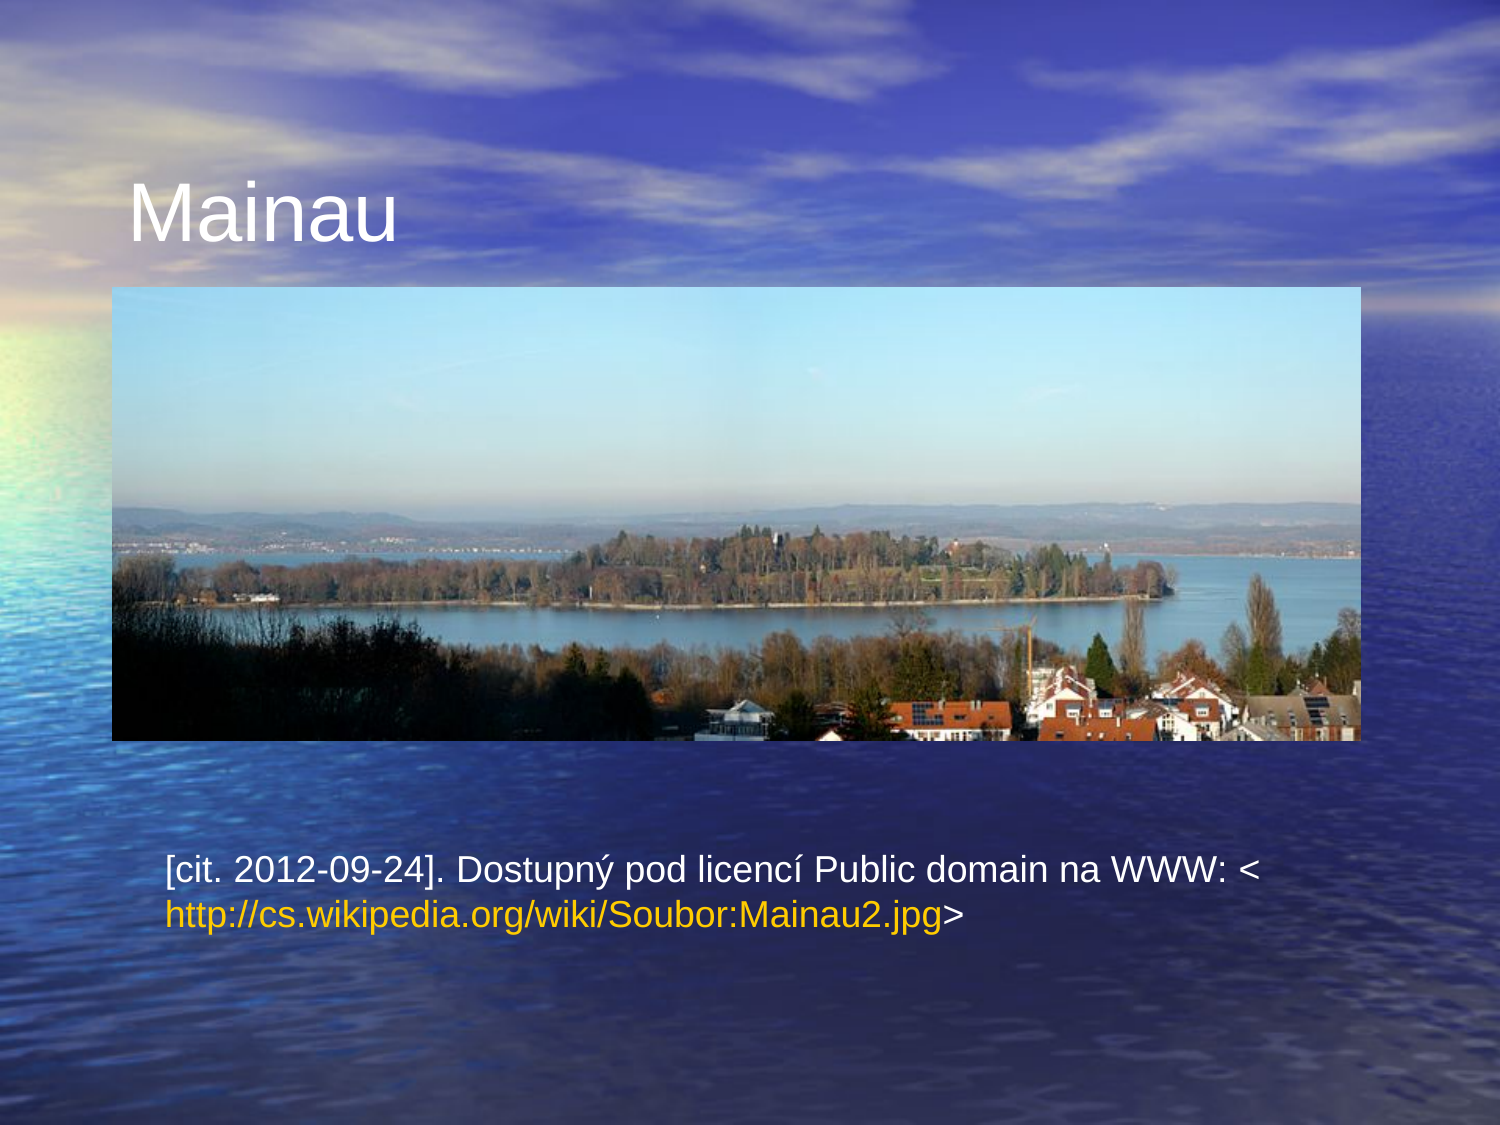

Mainau
[cit. 2012-09-24]. Dostupný pod licencí Public domain na WWW: <http://cs.wikipedia.org/wiki/Soubor:Mainau2.jpg>